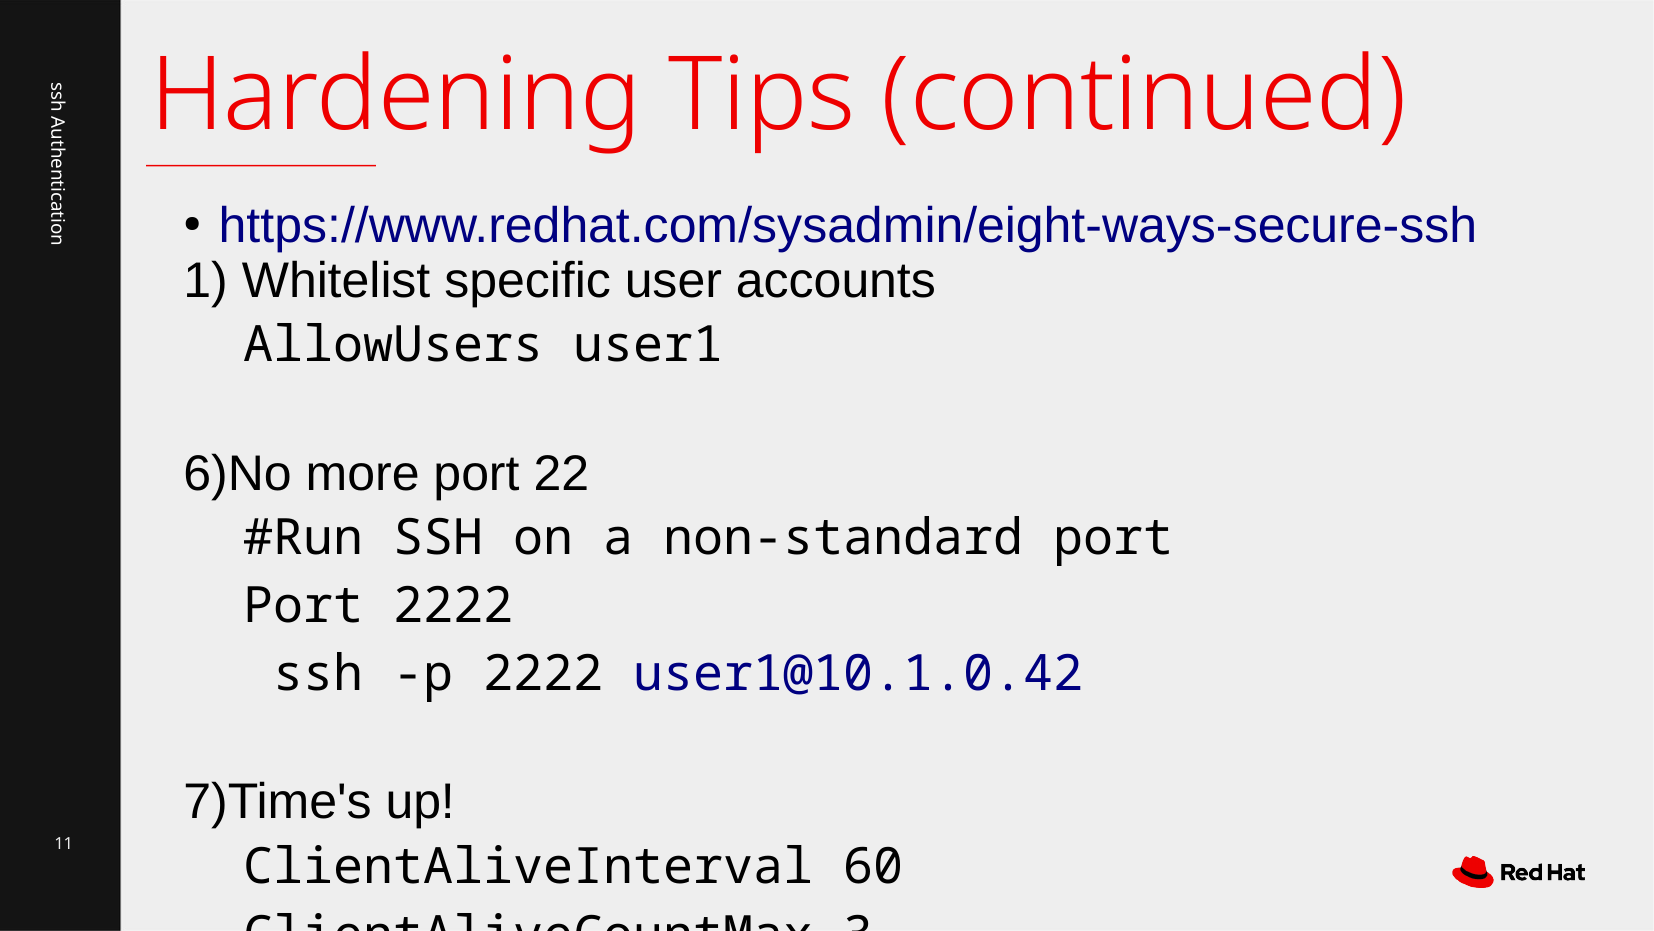

Hardening Tips (continued)
https://www.redhat.com/sysadmin/eight-ways-secure-ssh
 Whitelist specific user accounts
AllowUsers user1
No more port 22
#Run SSH on a non-standard port
Port 2222
 ssh -p 2222 user1@10.1.0.42
Time's up!
ClientAliveInterval 60
ClientAliveCountMax 3
ssh Authentication
11
# OPTIONAL SECTION MARKER OR TITLE